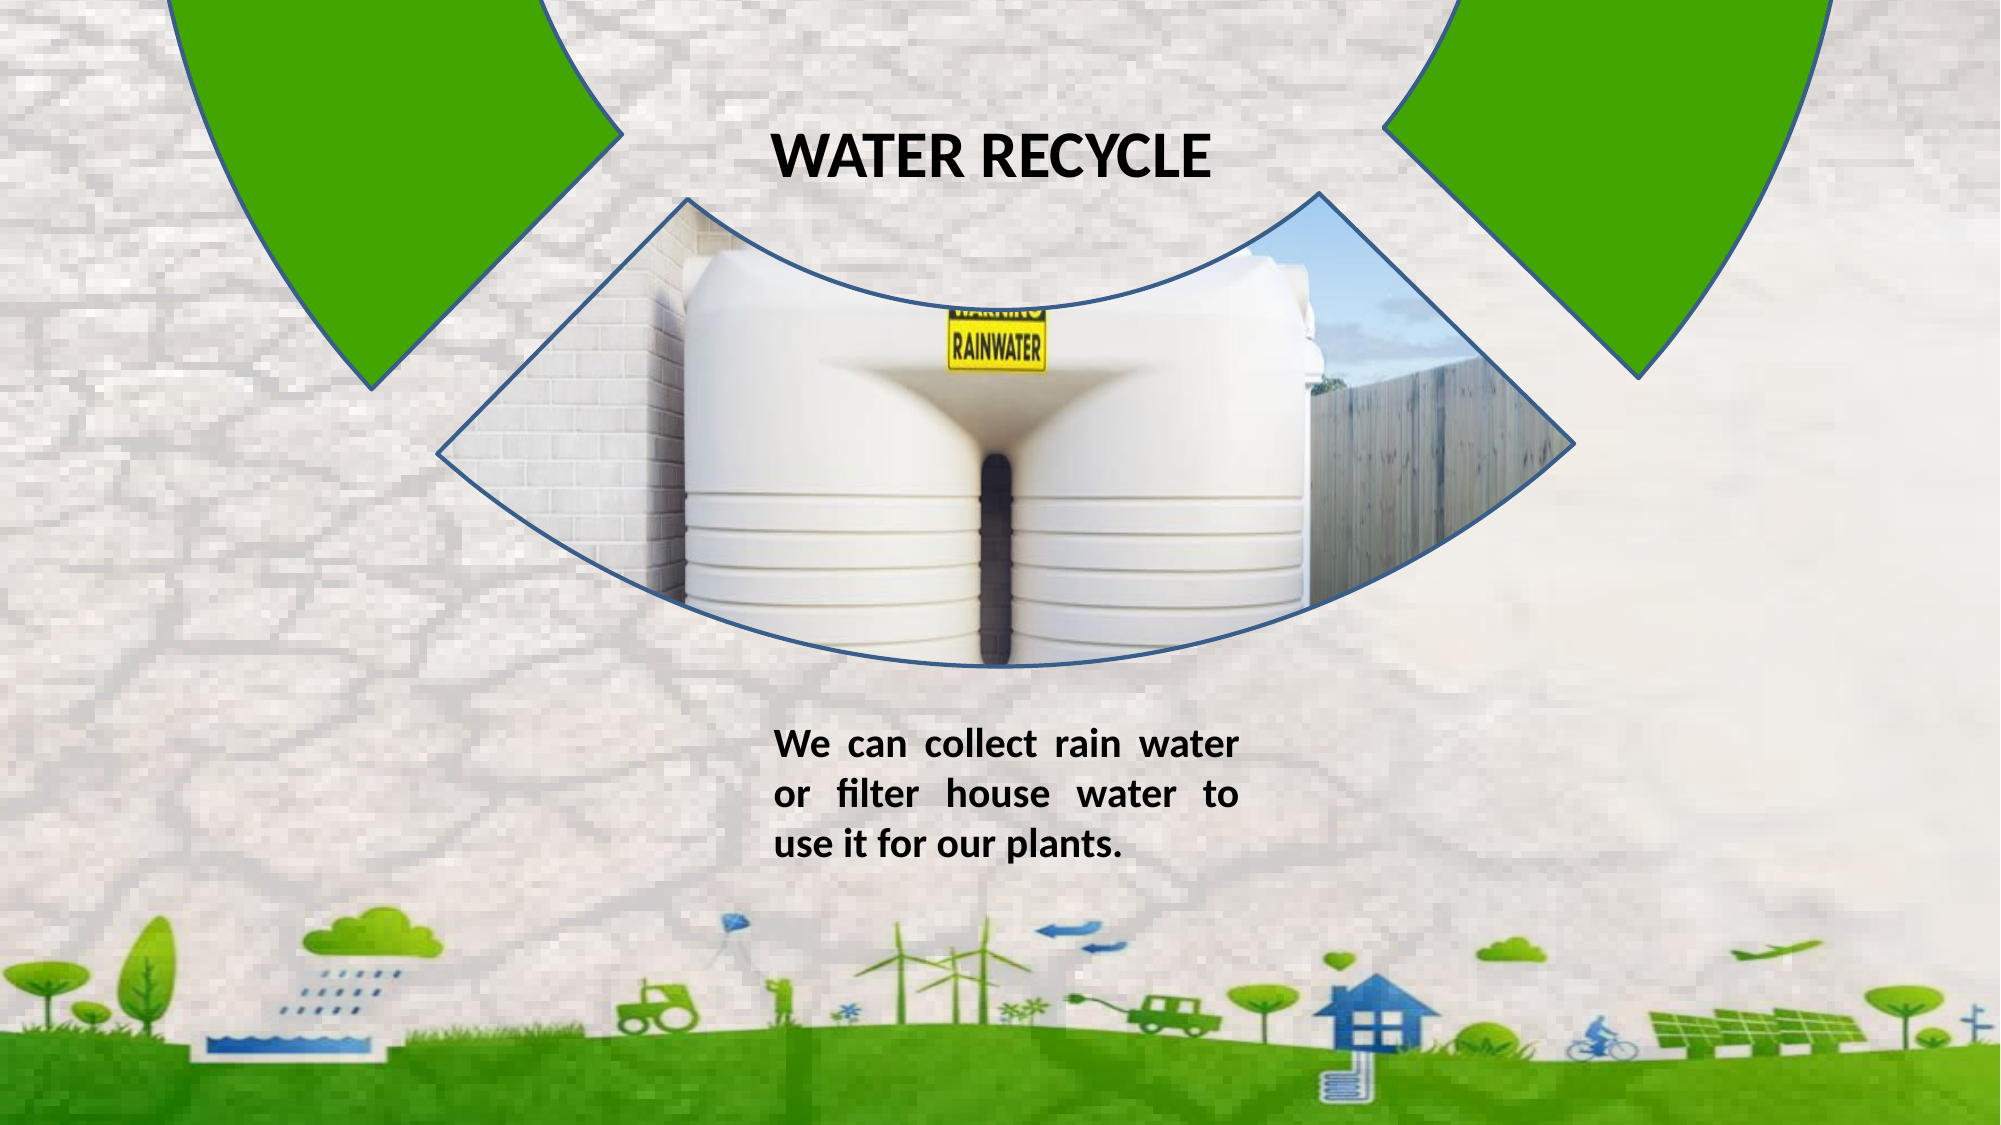

WATER RECYCLE
We can collect rain water or filter house water to use it for our plants.